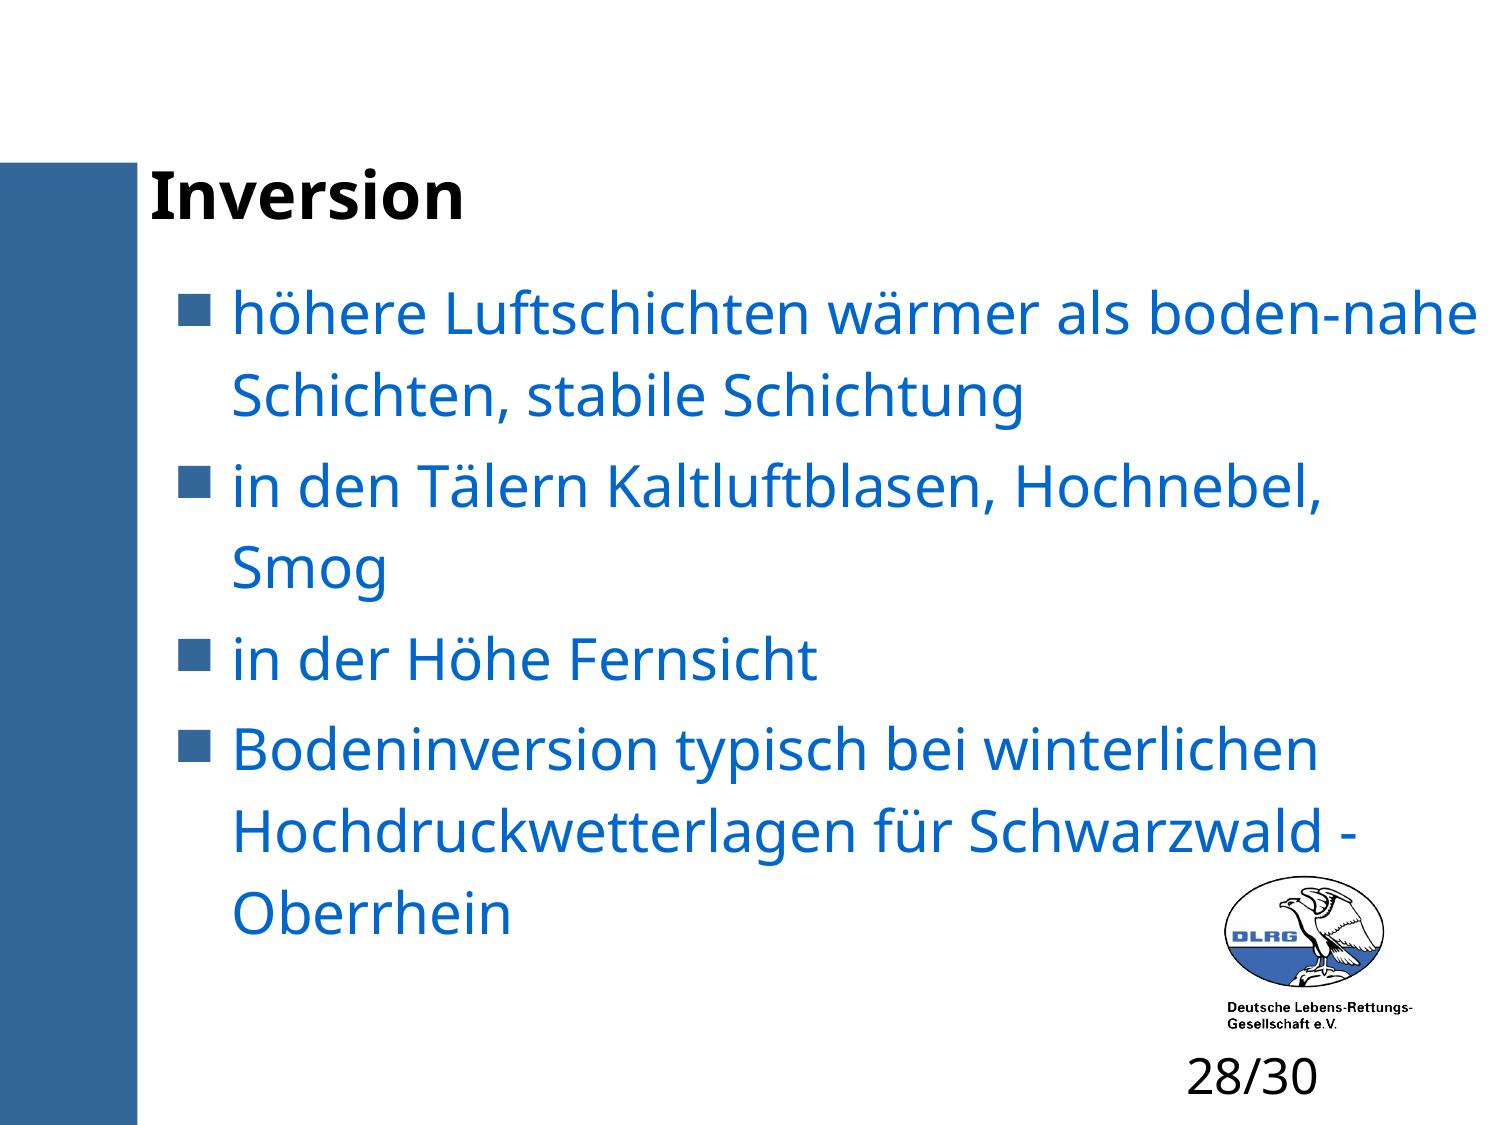

# Inversion
höhere Luftschichten wärmer als boden-nahe Schichten, stabile Schichtung
in den Tälern Kaltluftblasen, Hochnebel, Smog
in der Höhe Fernsicht
Bodeninversion typisch bei winterlichen Hochdruckwetterlagen für Schwarzwald - Oberrhein